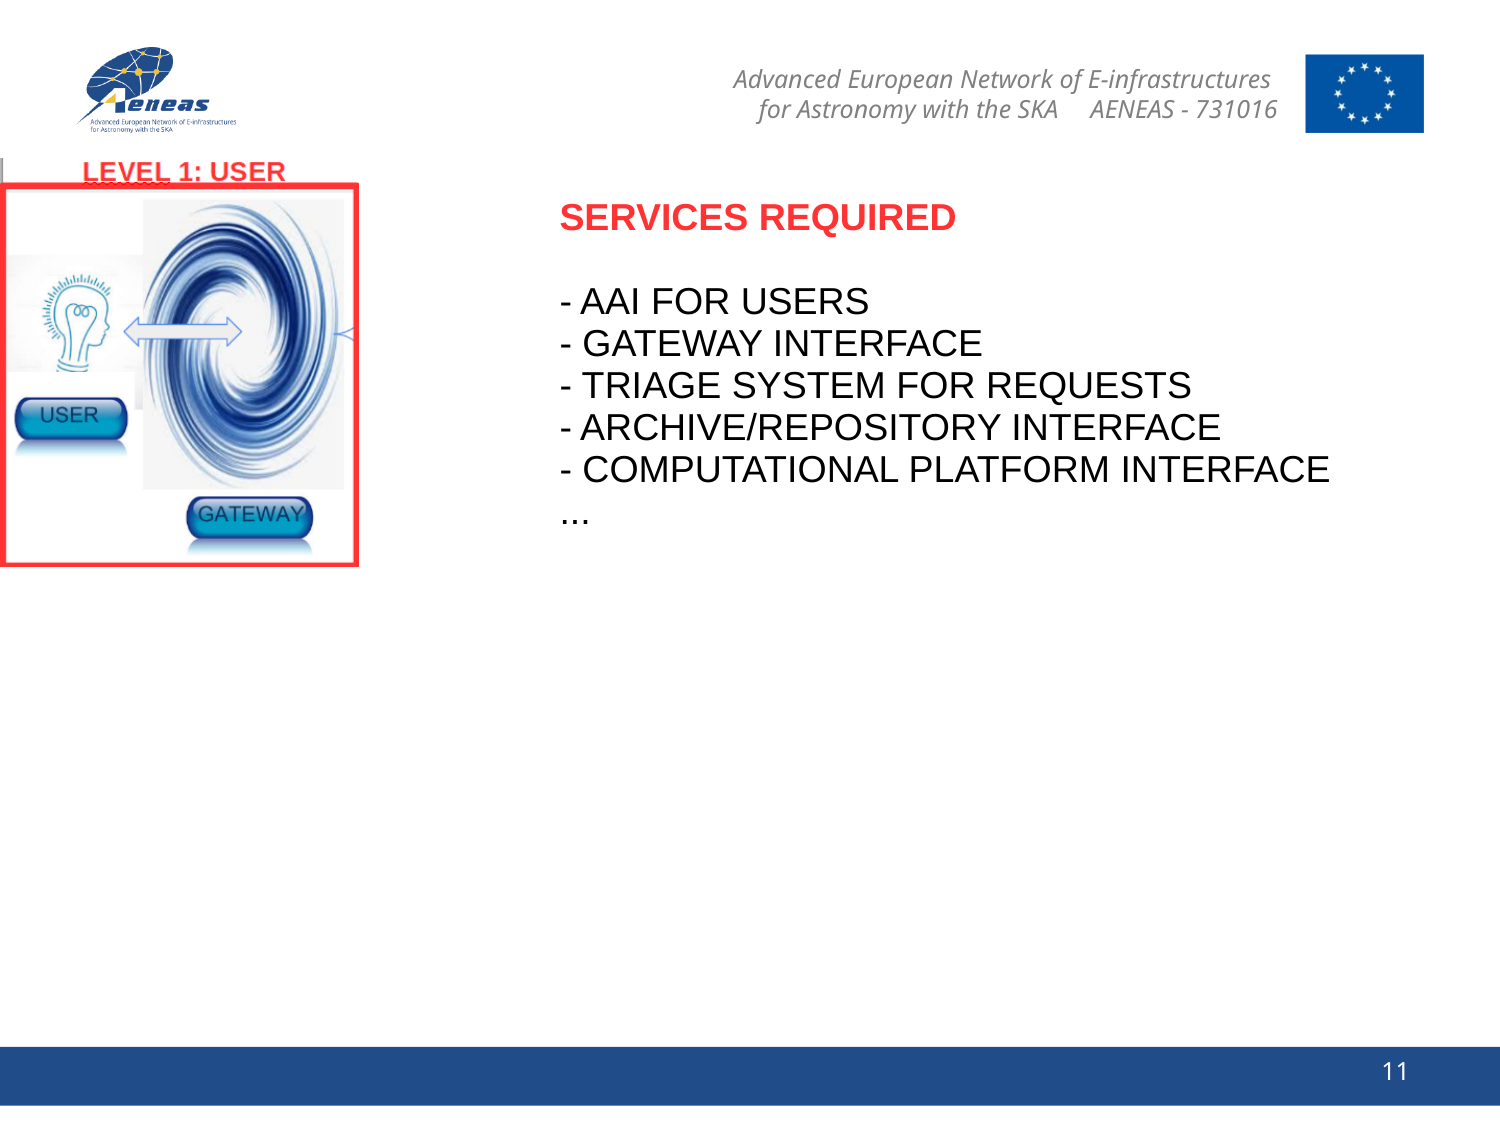

SERVICES REQUIRED
- AAI FOR USERS
- GATEWAY INTERFACE
- TRIAGE SYSTEM FOR REQUESTS
- ARCHIVE/REPOSITORY INTERFACE
- COMPUTATIONAL PLATFORM INTERFACE
...
11